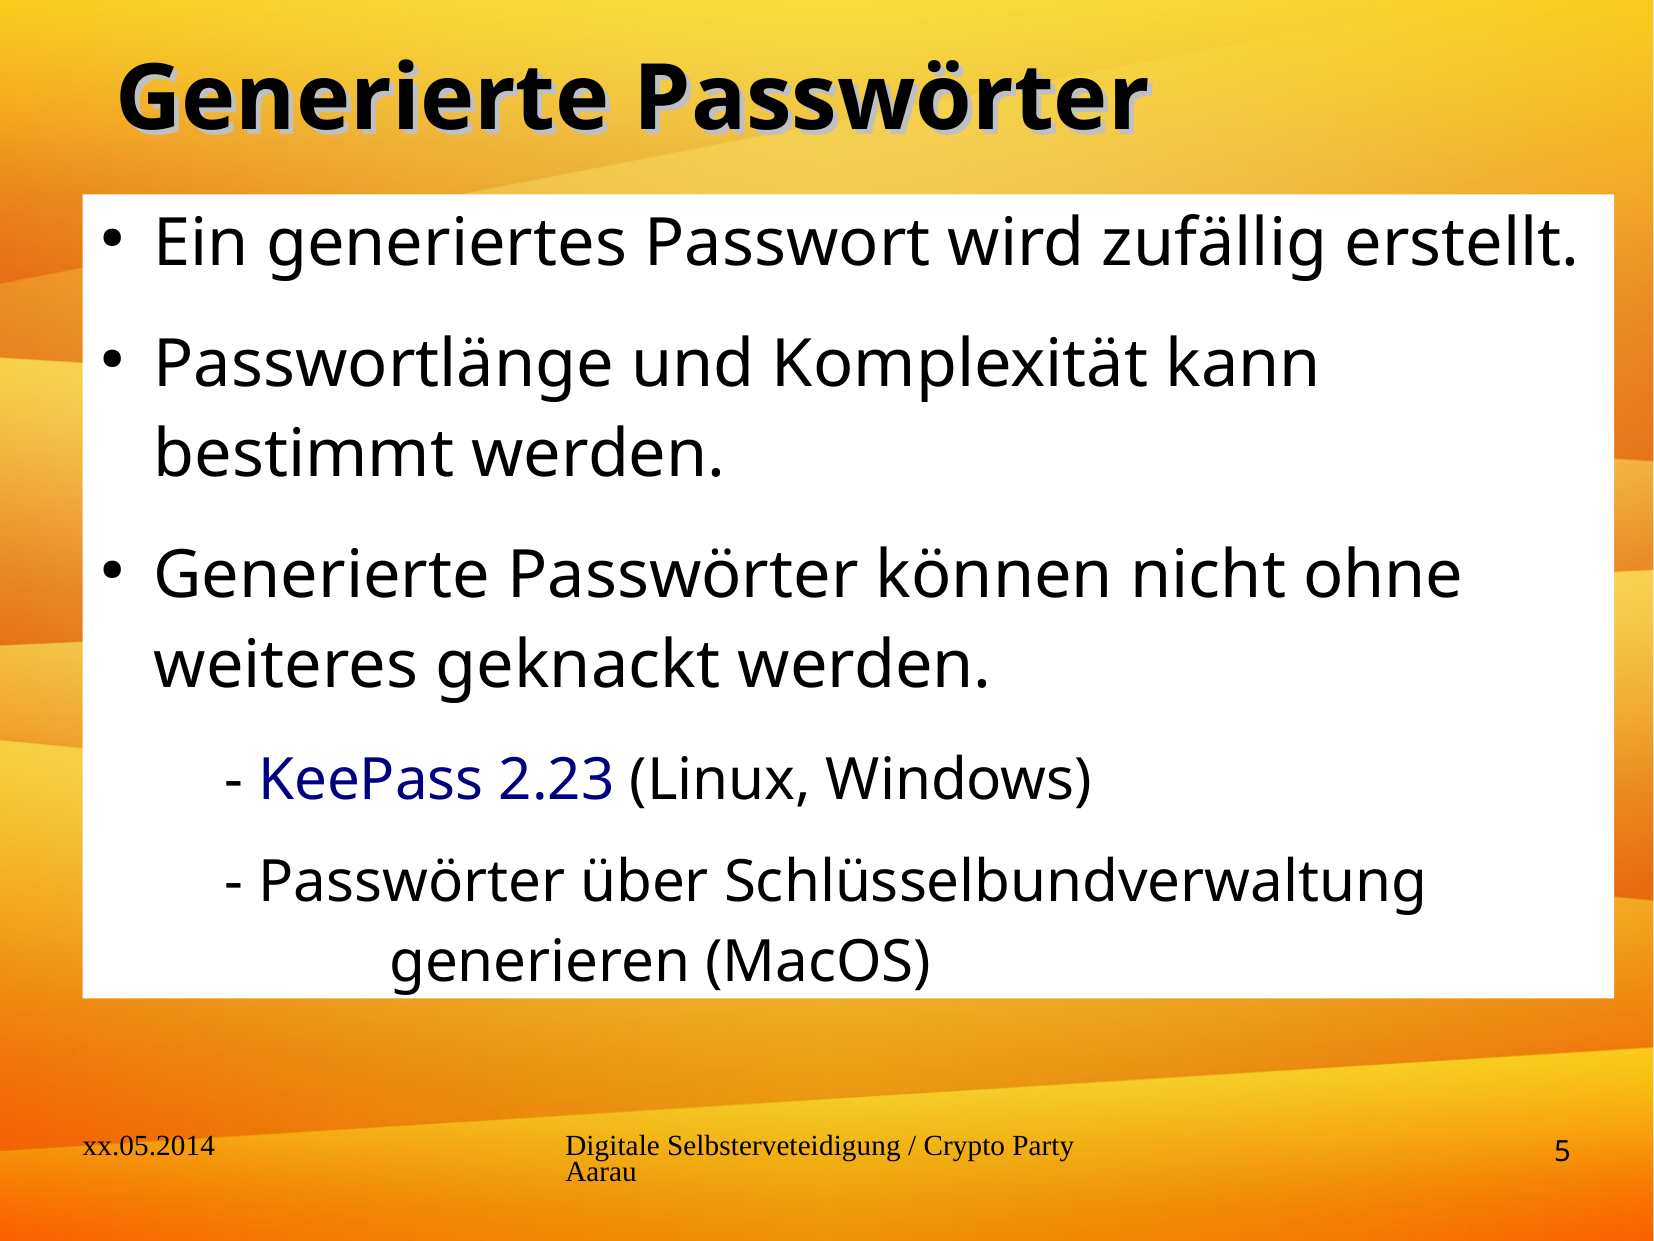

# Generierte Passwörter
Ein generiertes Passwort wird zufällig erstellt.
Passwortlänge und Komplexität kann bestimmt werden.
Generierte Passwörter können nicht ohne weiteres geknackt werden.
- KeePass 2.23 (Linux, Windows)
- Passwörter über Schlüsselbundverwaltung		 	 generieren (MacOS)
xx.05.2014
Digitale Selbsterveteidigung / Crypto Party Aarau
5